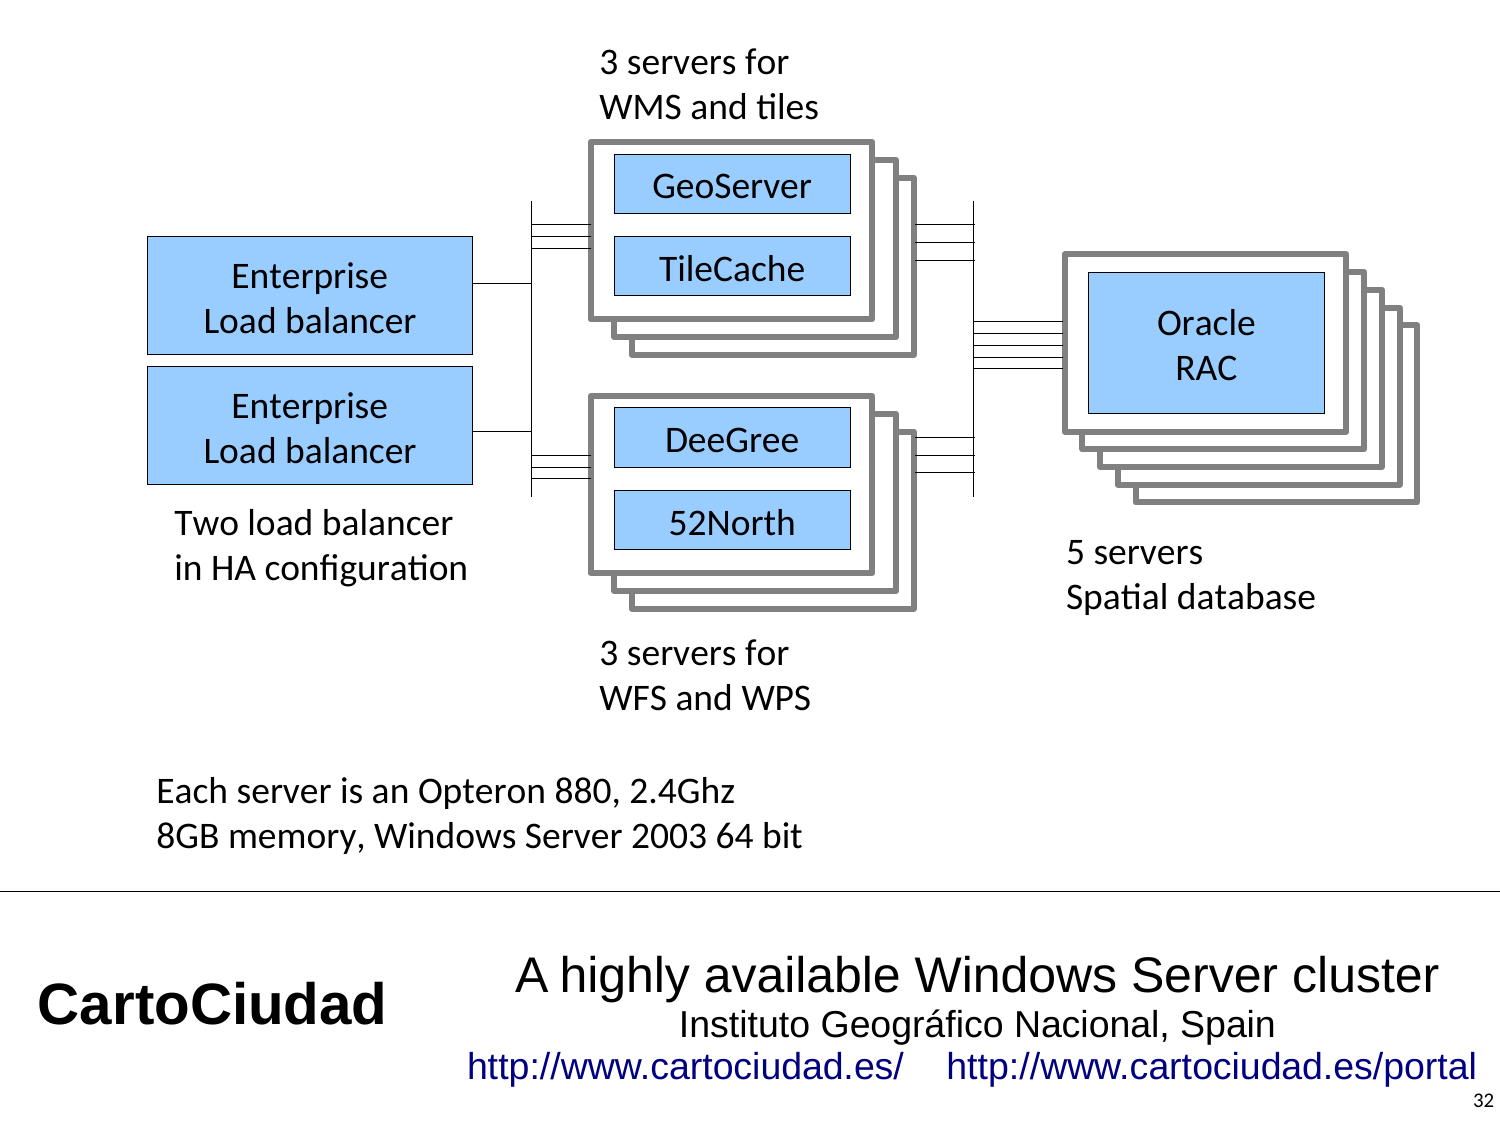

3 servers for
WMS and tiles
GeoServer
Enterprise
Load balancer
TileCache
Oracle
RAC
Oracle
RAC
Oracle
RAC
Enterprise
Load balancer
DeeGree
Two load balancer
in HA configuration
52North
5 servers
Spatial database
3 servers for
WFS and WPS
Each server is an Opteron 880, 2.4Ghz
8GB memory, Windows Server 2003 64 bit
A highly available Windows Server cluster
Instituto Geográfico Nacional, Spain
http://www.cartociudad.es/ http://www.cartociudad.es/portal
# CartoCiudad
32